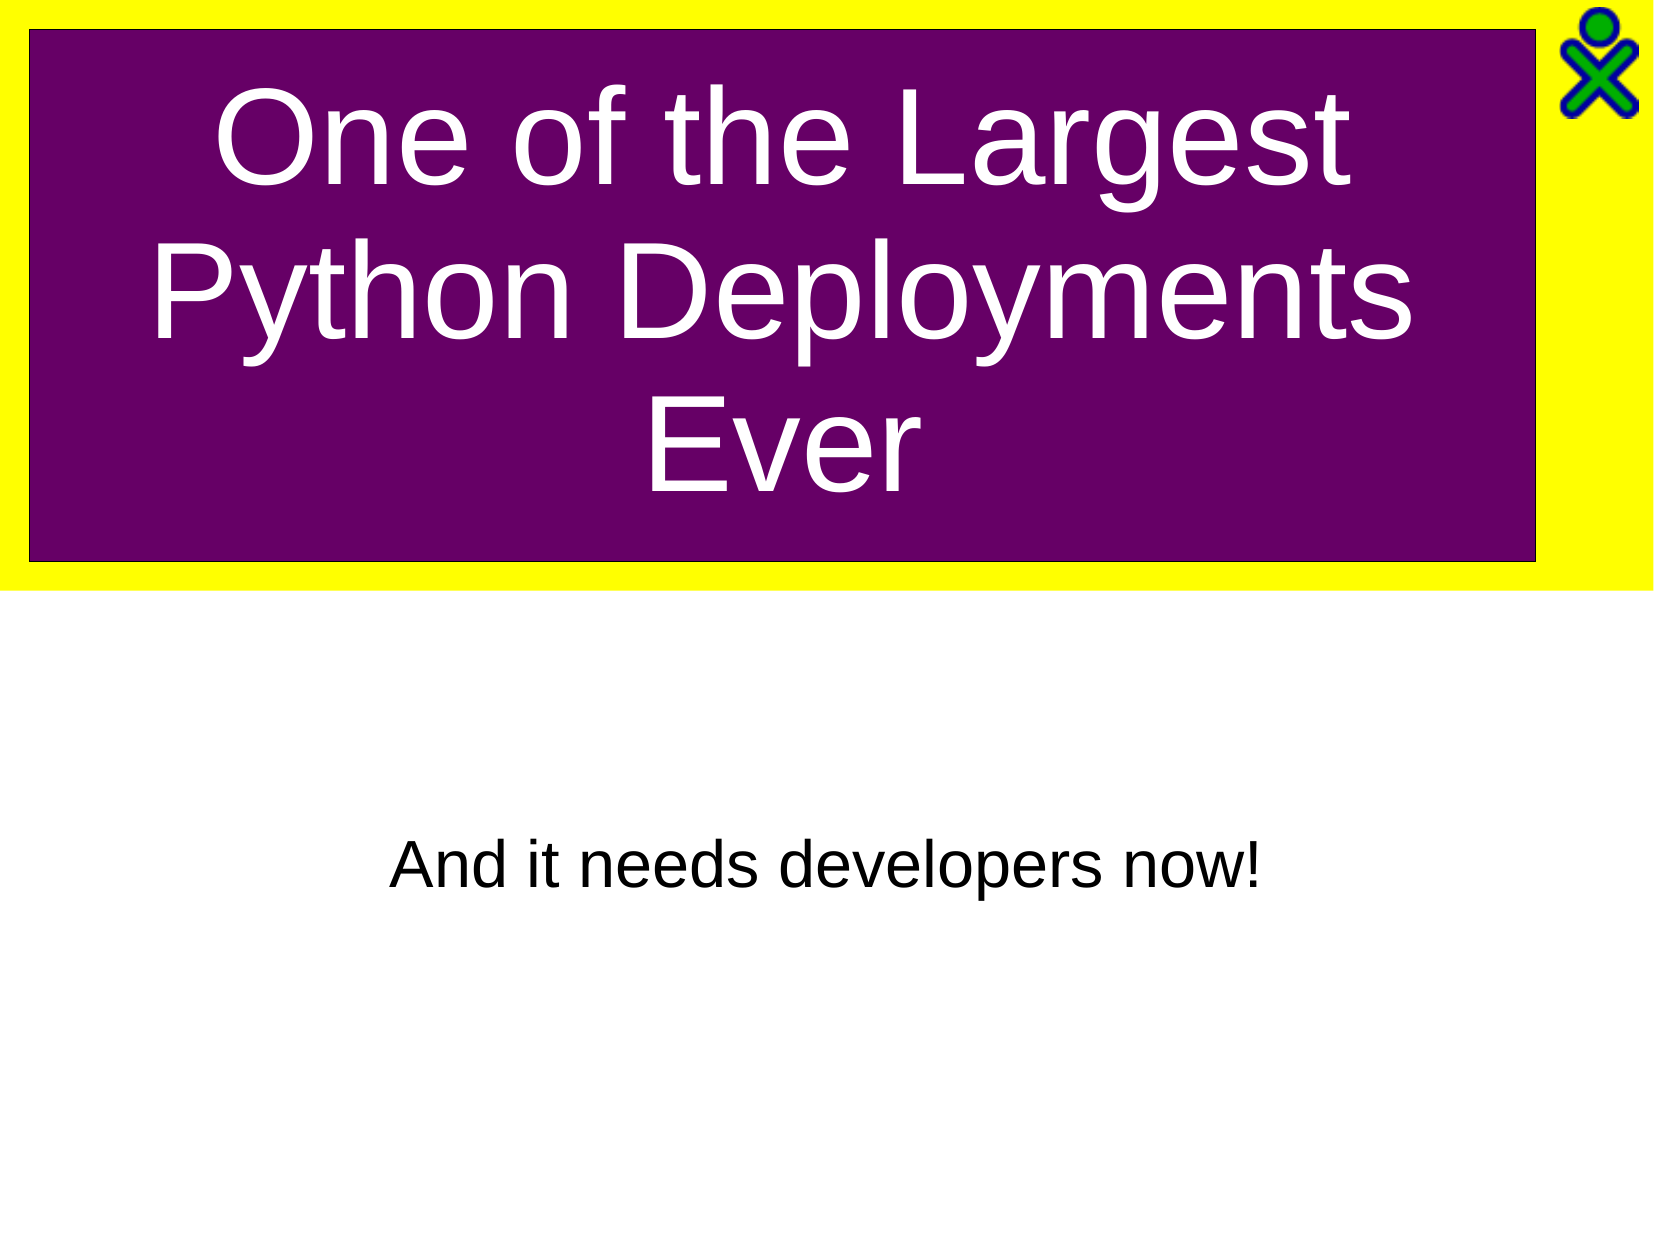

# One of the Largest Python Deployments Ever
And it needs developers now!